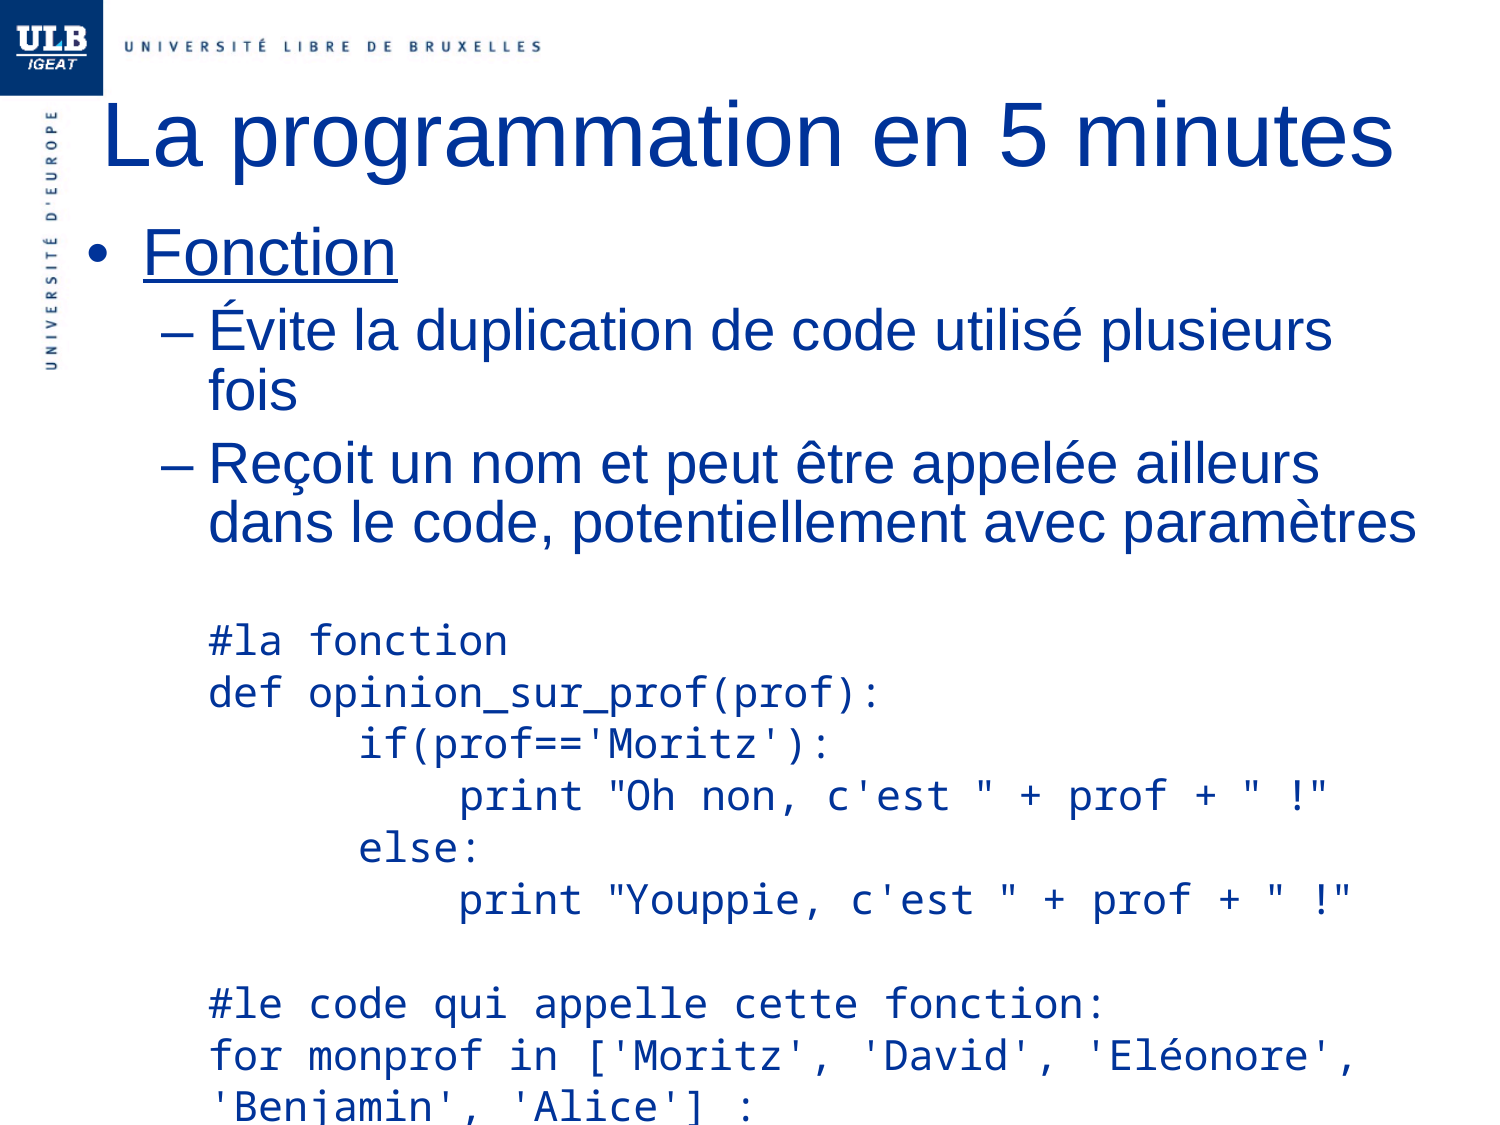

# La programmation en 5 minutes
Fonction
Évite la duplication de code utilisé plusieurs fois
Reçoit un nom et peut être appelée ailleurs dans le code, potentiellement avec paramètres
#la fonction
def opinion_sur_prof(prof):
 if(prof=='Moritz'):
	 print "Oh non, c'est " + prof + " !"
 else:
 print "Youppie, c'est " + prof + " !"
#le code qui appelle cette fonction:
for monprof in ['Moritz', 'David', 'Eléonore', 'Benjamin', 'Alice'] :
		 opinion_sur_prof(monprof)